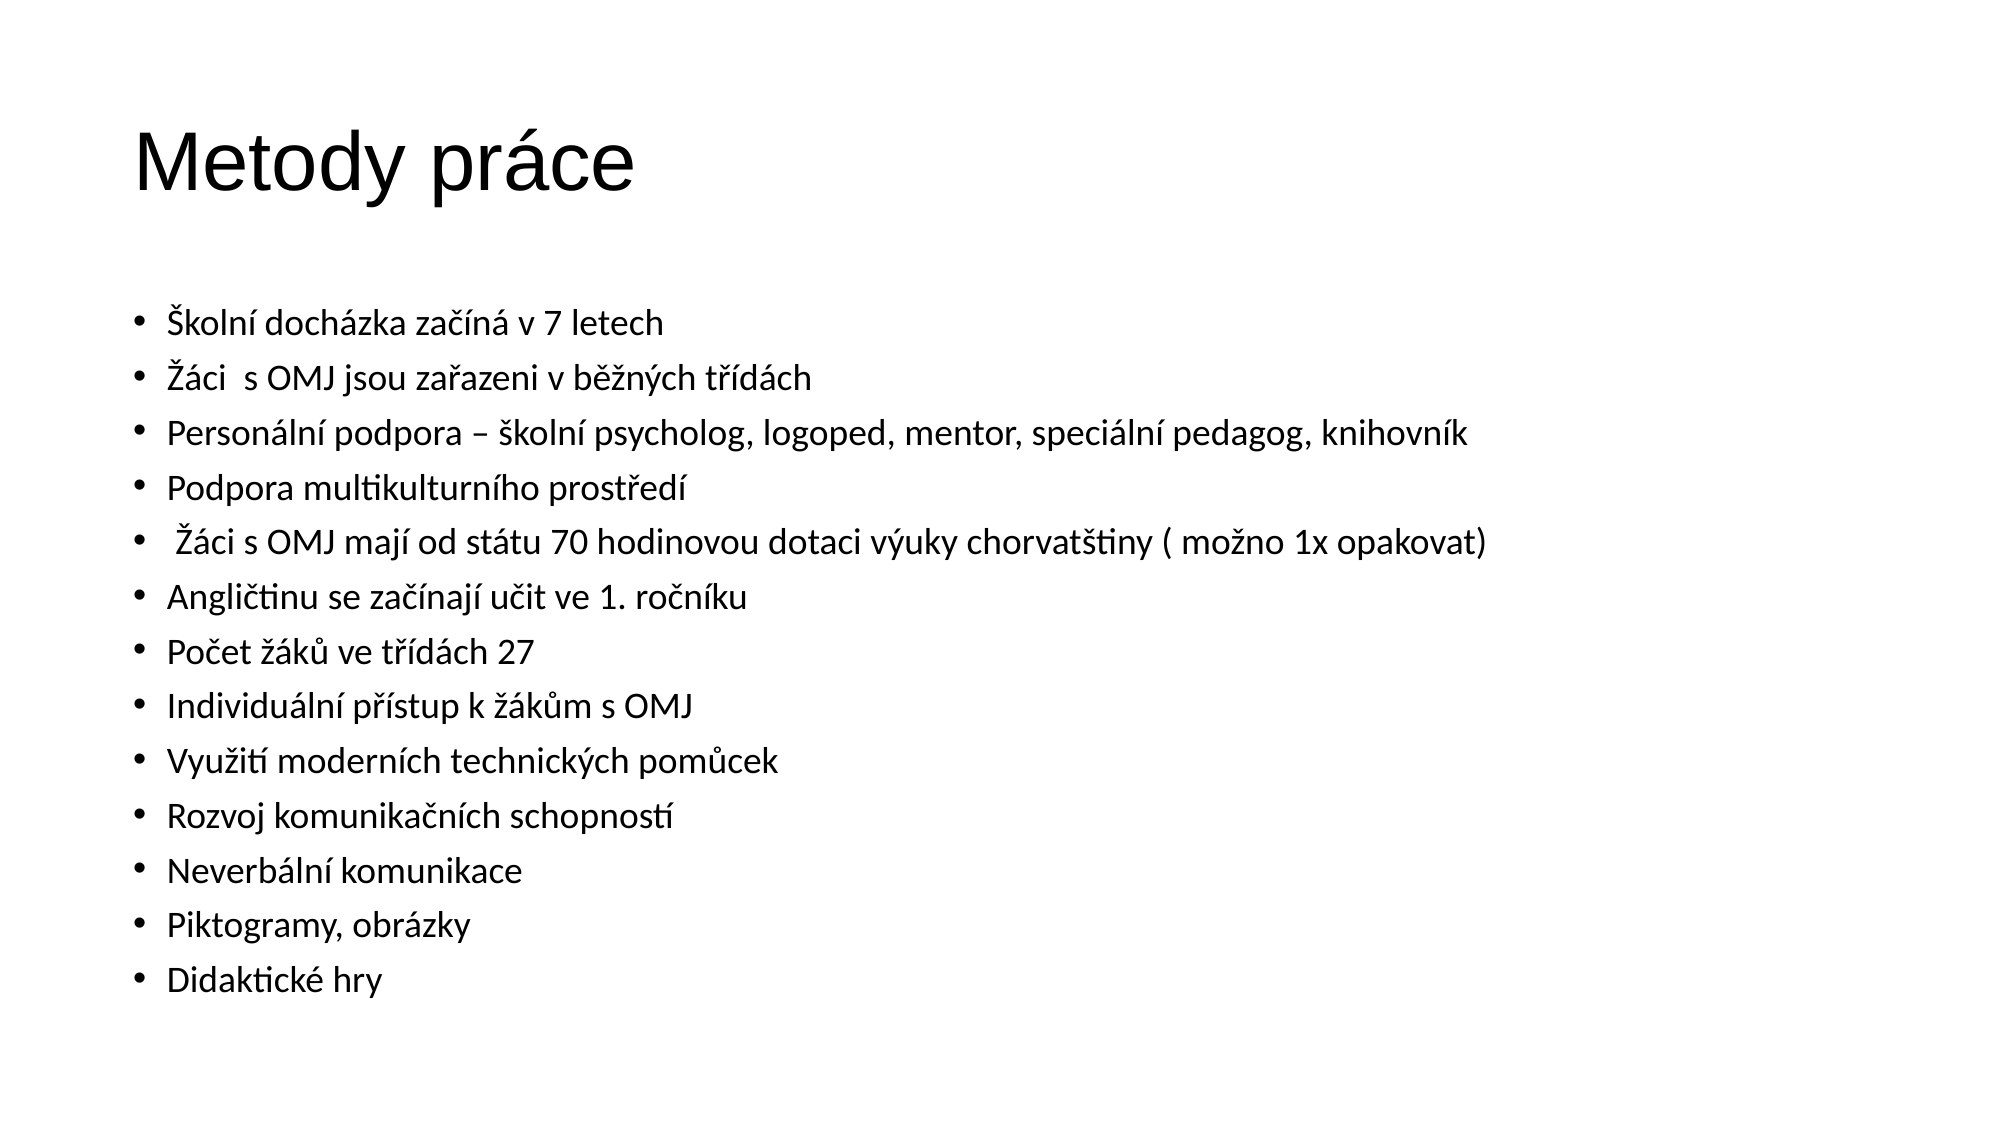

# Metody práce
Školní docházka začíná v 7 letech
Žáci s OMJ jsou zařazeni v běžných třídách
Personální podpora – školní psycholog, logoped, mentor, speciální pedagog, knihovník
Podpora multikulturního prostředí
 Žáci s OMJ mají od státu 70 hodinovou dotaci výuky chorvatštiny ( možno 1x opakovat)
Angličtinu se začínají učit ve 1. ročníku
Počet žáků ve třídách 27
Individuální přístup k žákům s OMJ
Využití moderních technických pomůcek
Rozvoj komunikačních schopností
Neverbální komunikace
Piktogramy, obrázky
Didaktické hry